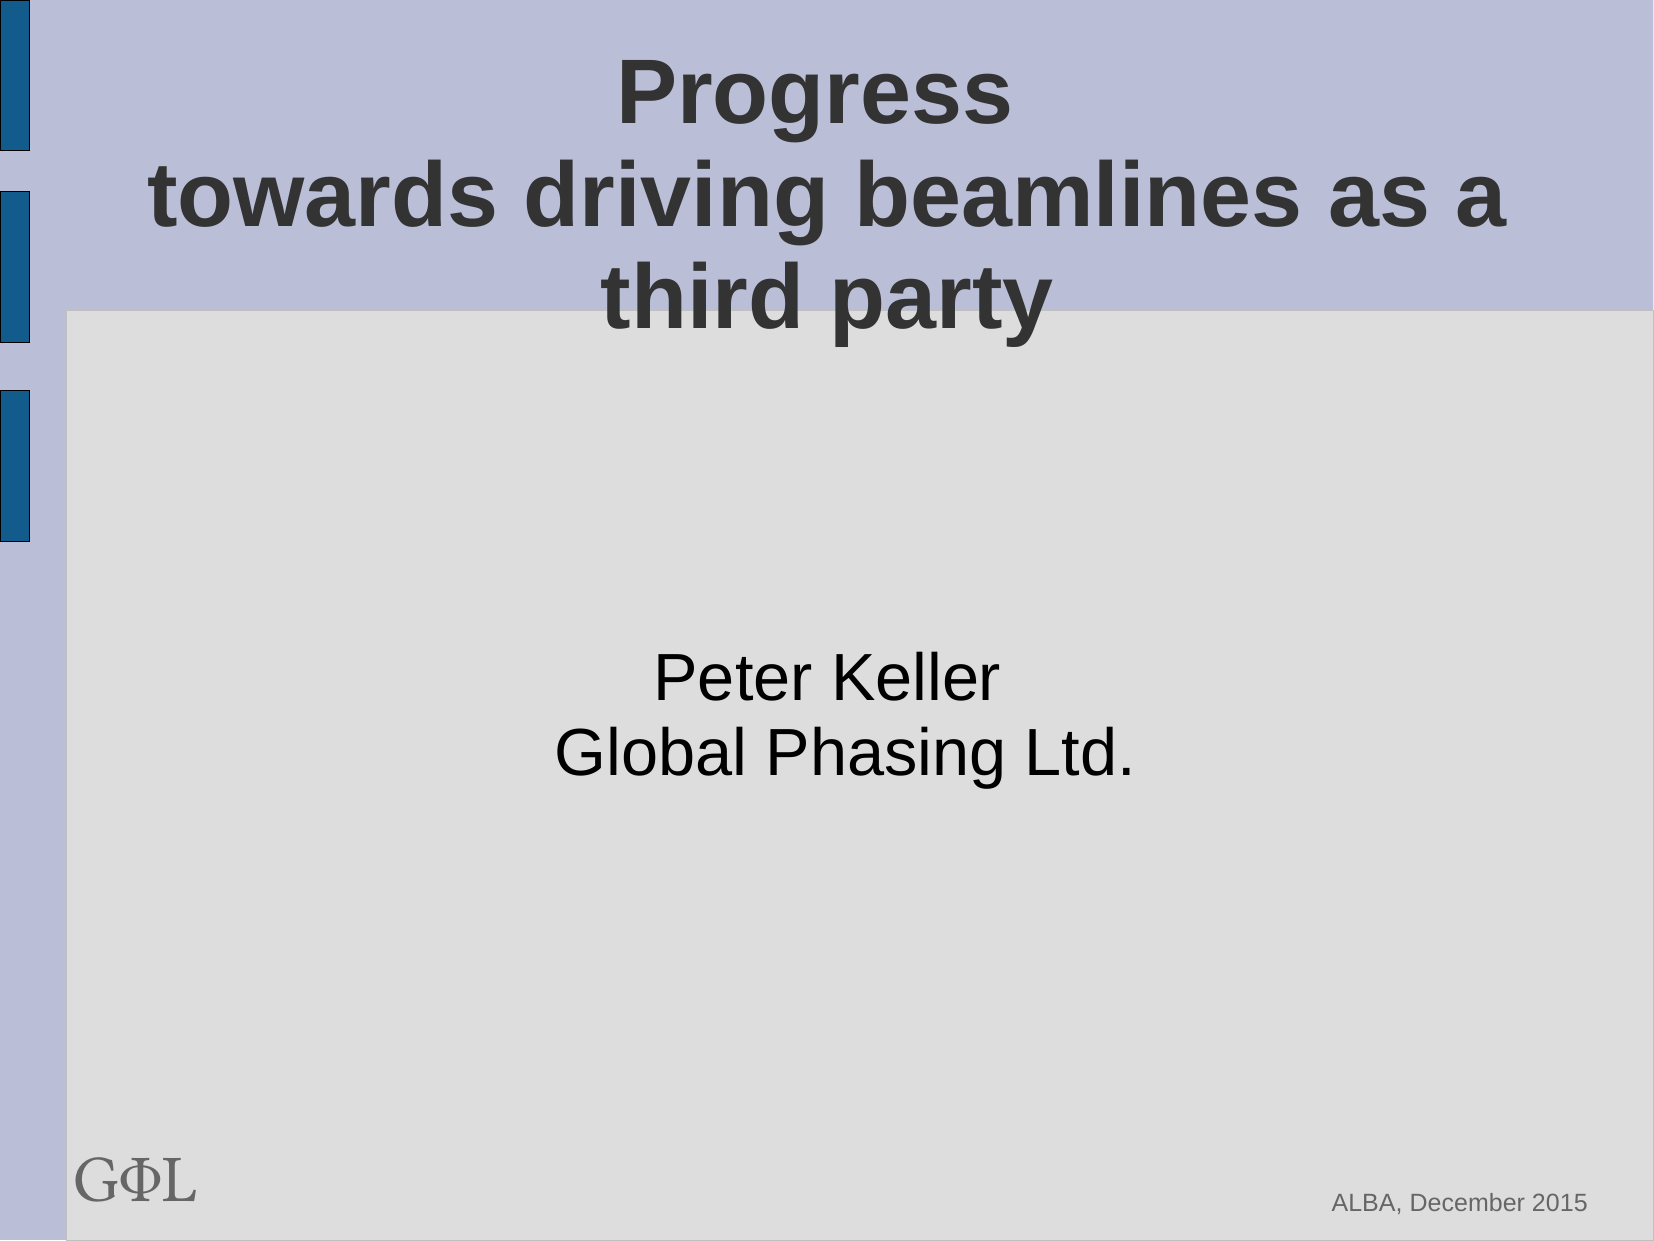

# Progress towards driving beamlines as a third party
Peter Keller
Global Phasing Ltd.